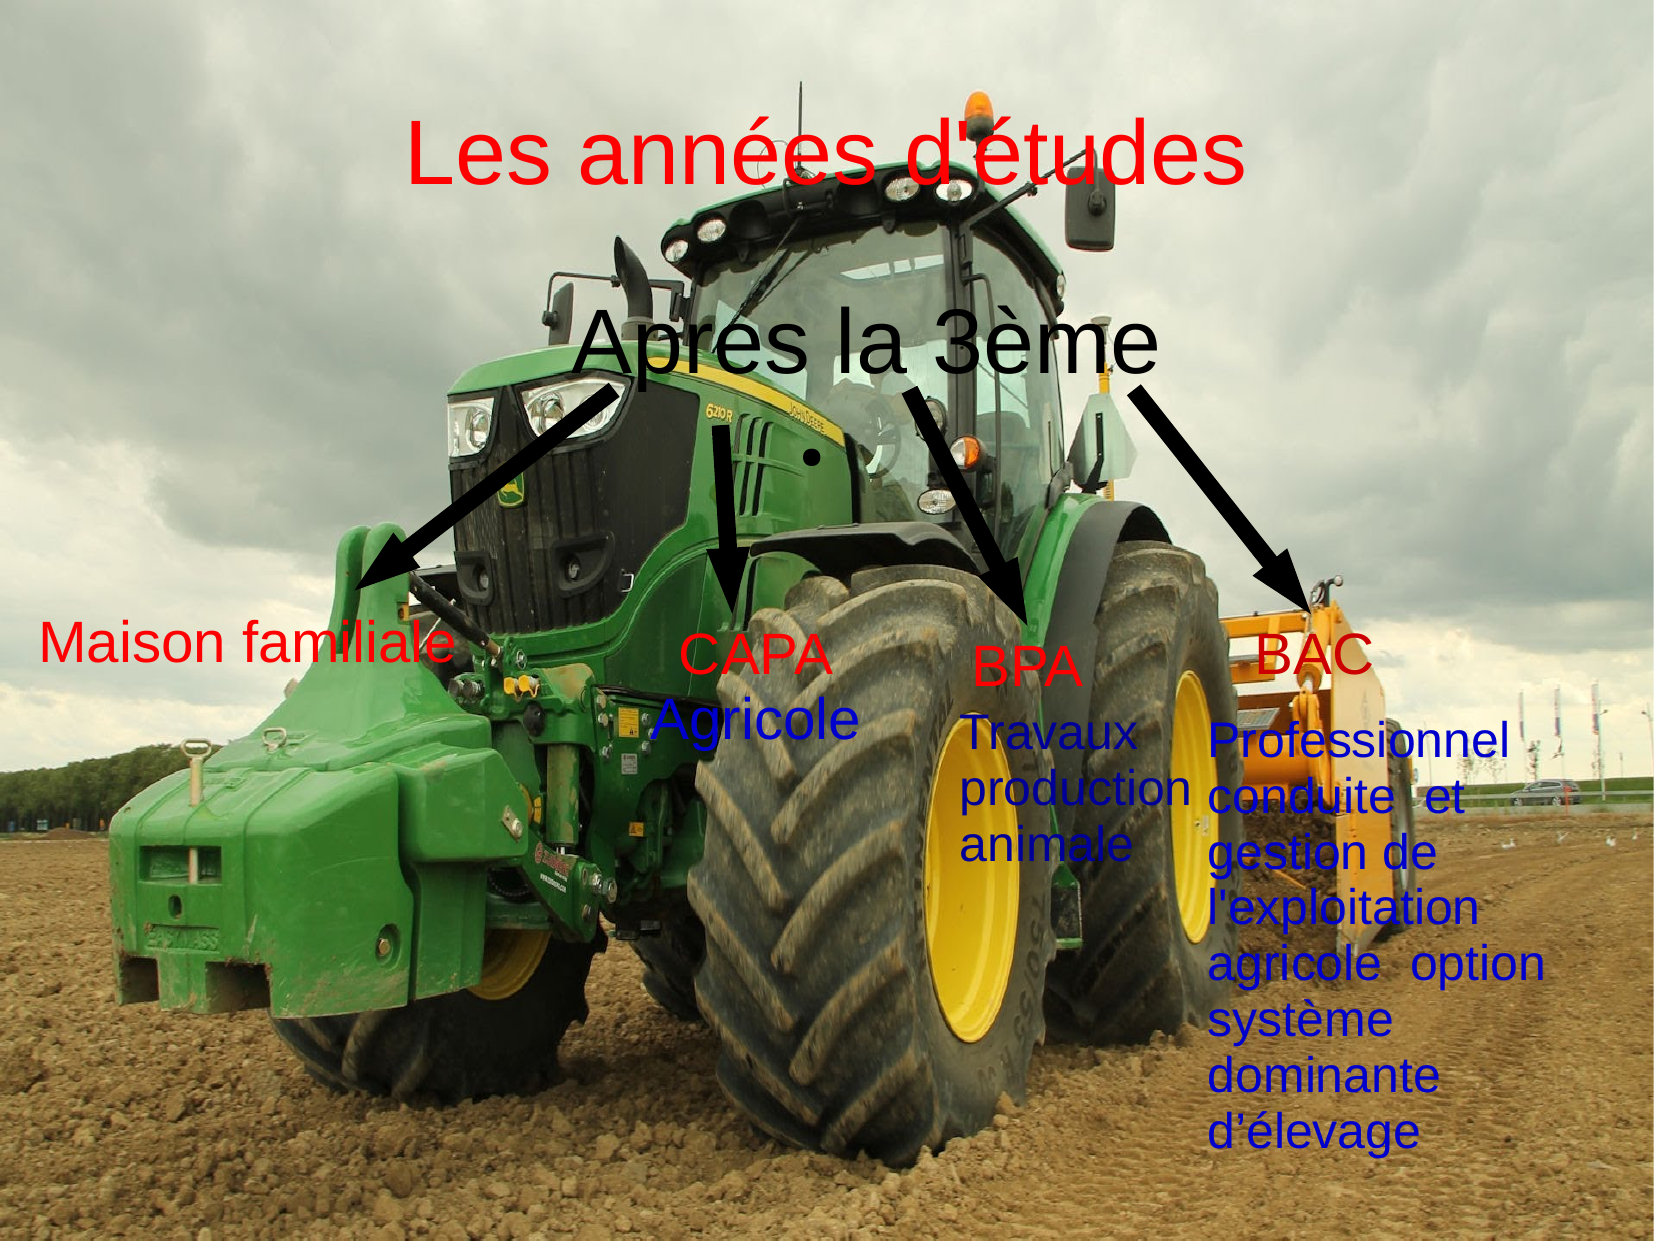

# Les années d'études
 Apres la 3ème
Maison familiale
CAPA
Agricole
BAC
BPA
Travaux production animale
Professionnel conduite et gestion de l'exploitation agricole option système dominante d’élevage